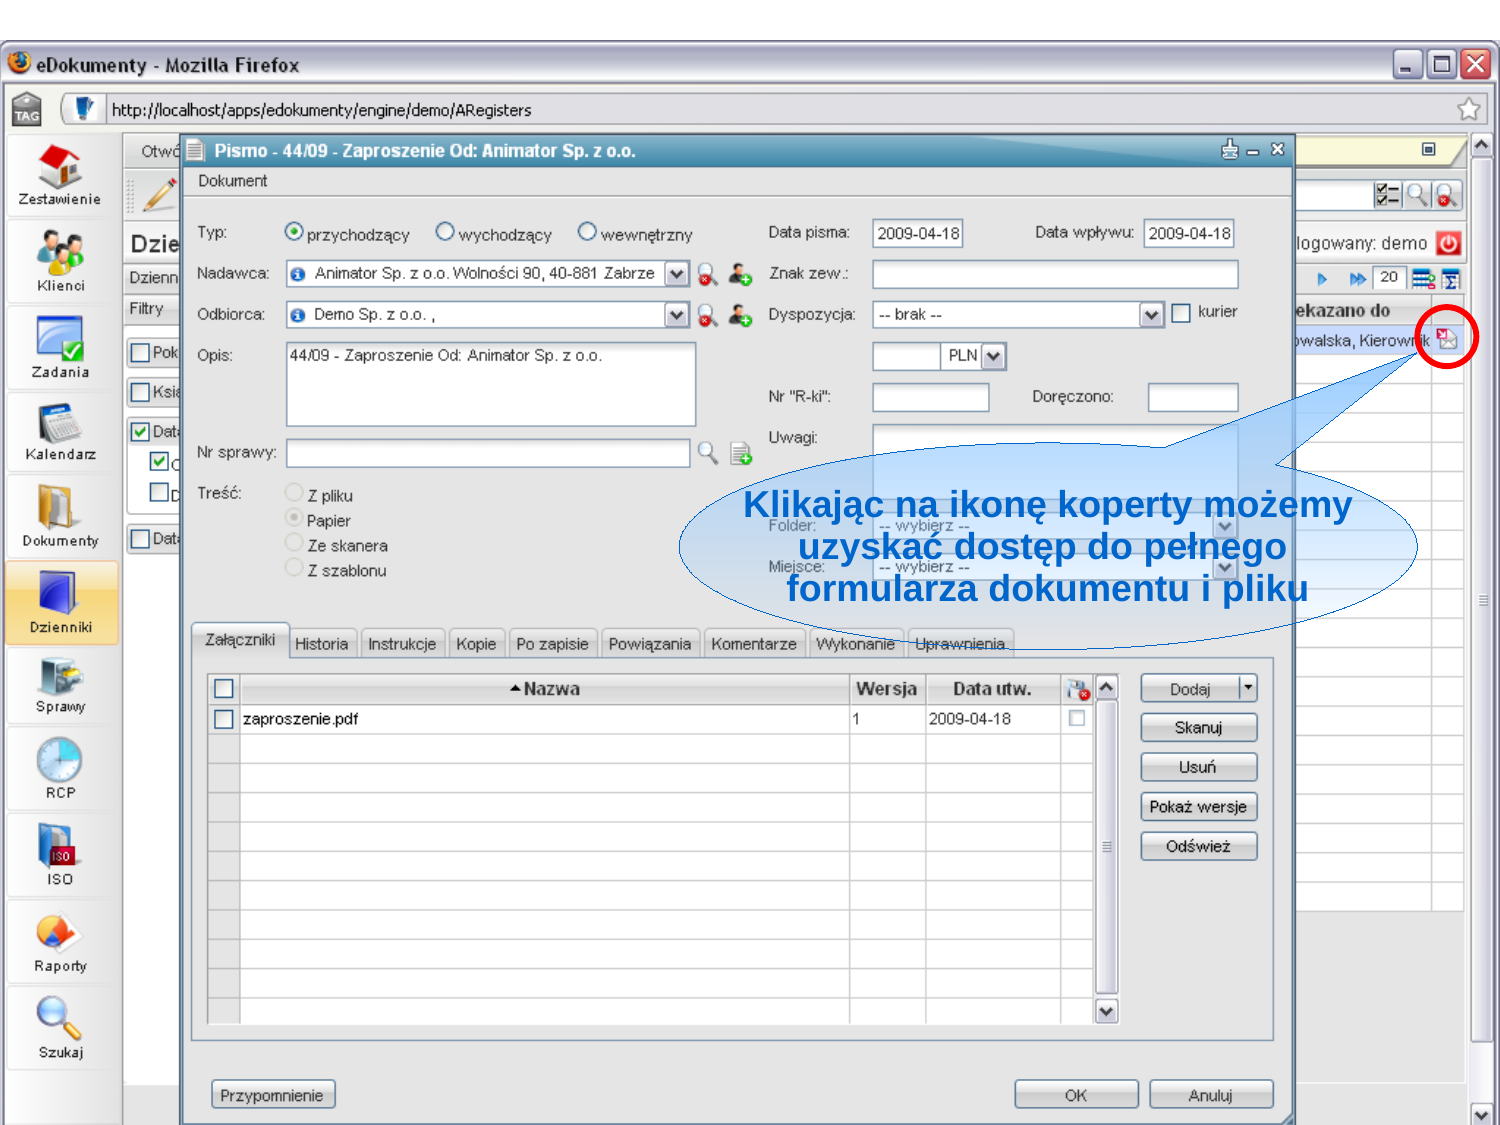

Klikając na ikonę koperty możemy
uzyskać dostęp do pełnego
formularza dokumentu i pliku